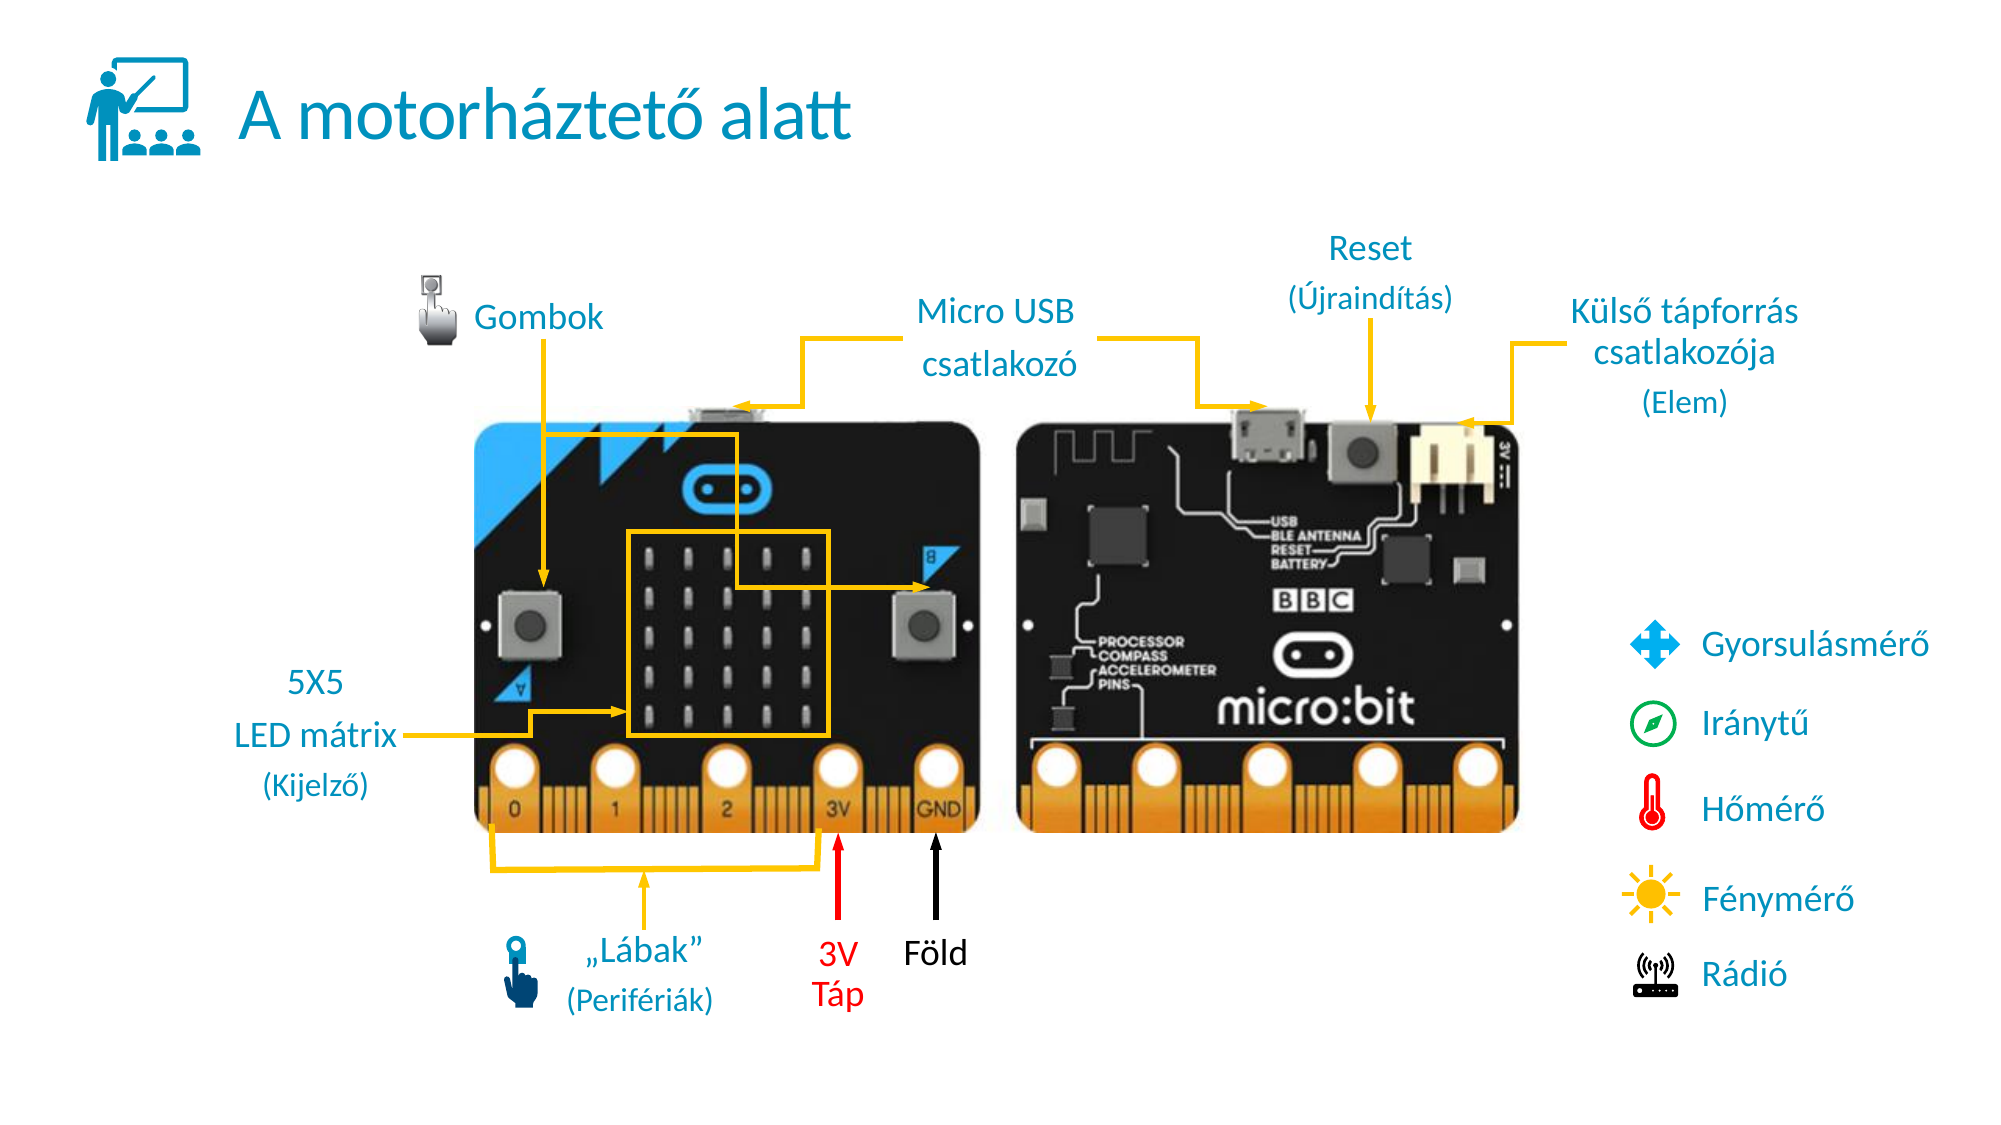

# A motorháztető alatt
Reset
(Újraindítás)
Micro USB
csatlakozó
Külső tápforrás csatlakozója
(Elem)
Gombok
Gyorsulásmérő
5X5
LED mátrix
(Kijelző)
Iránytű
Hőmérő
Fénymérő
„Lábak”
(Perifériák)
Föld
3V
Táp
Rádió